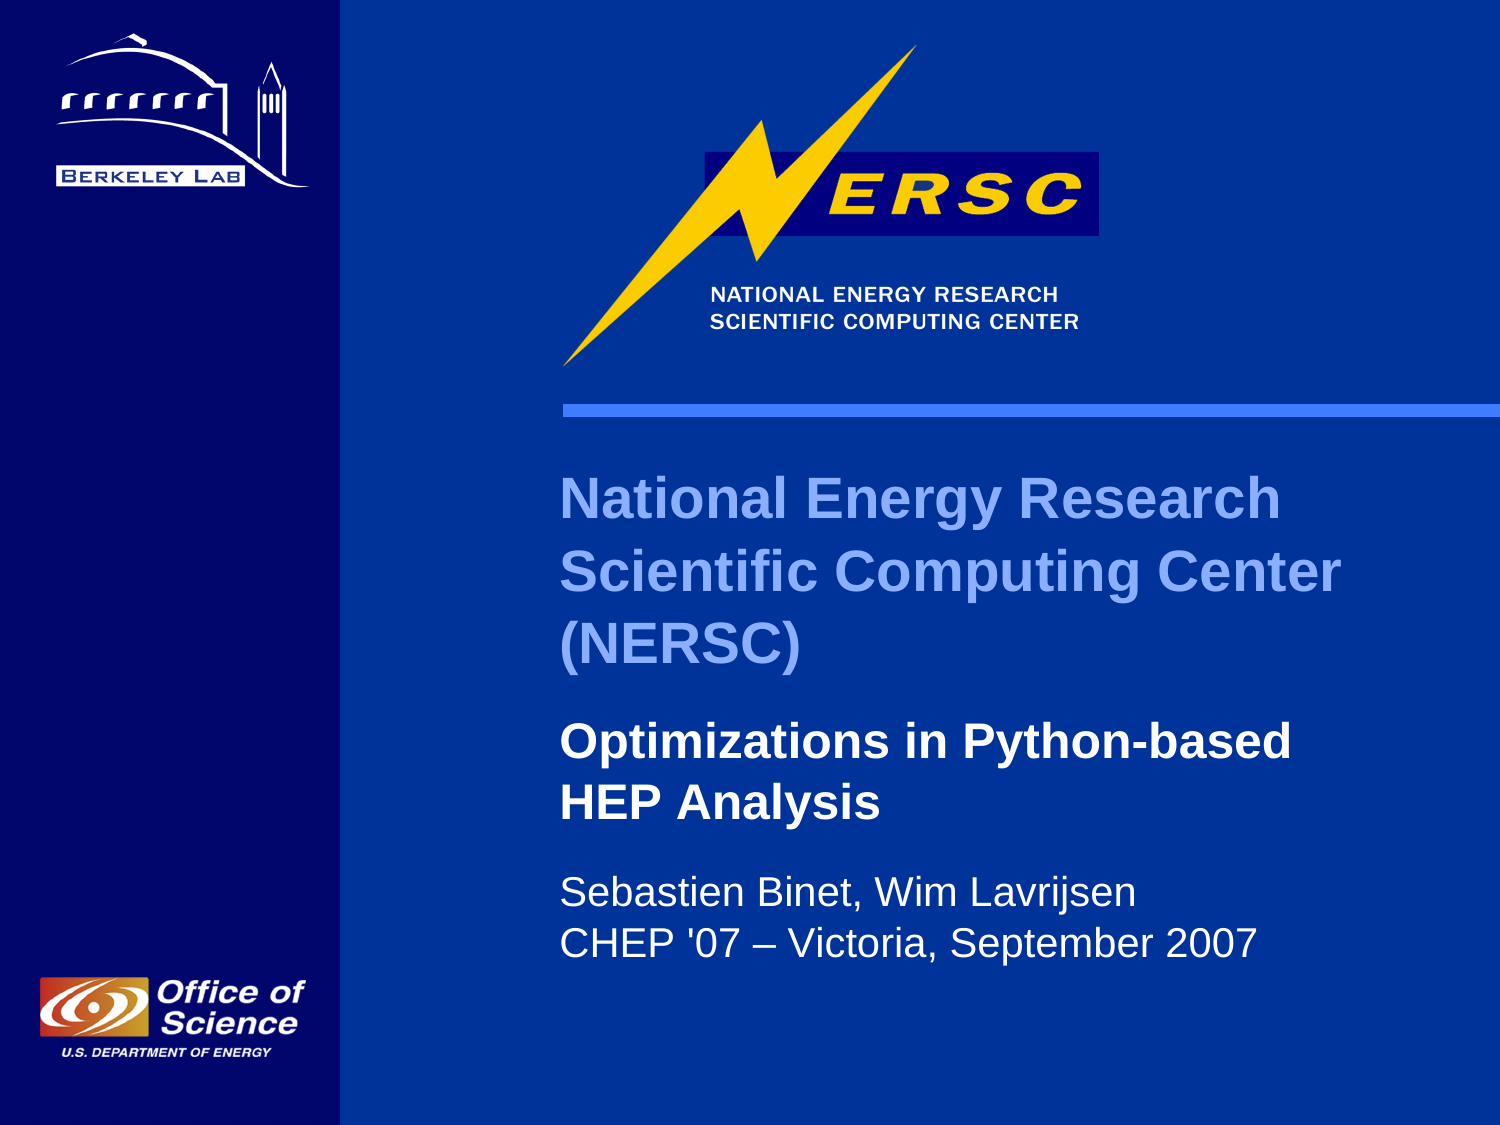

National Energy Research
Scientific Computing Center
(NERSC)
Optimizations in Python-based
HEP Analysis
Sebastien Binet, Wim Lavrijsen
CHEP '07 – Victoria, September 2007